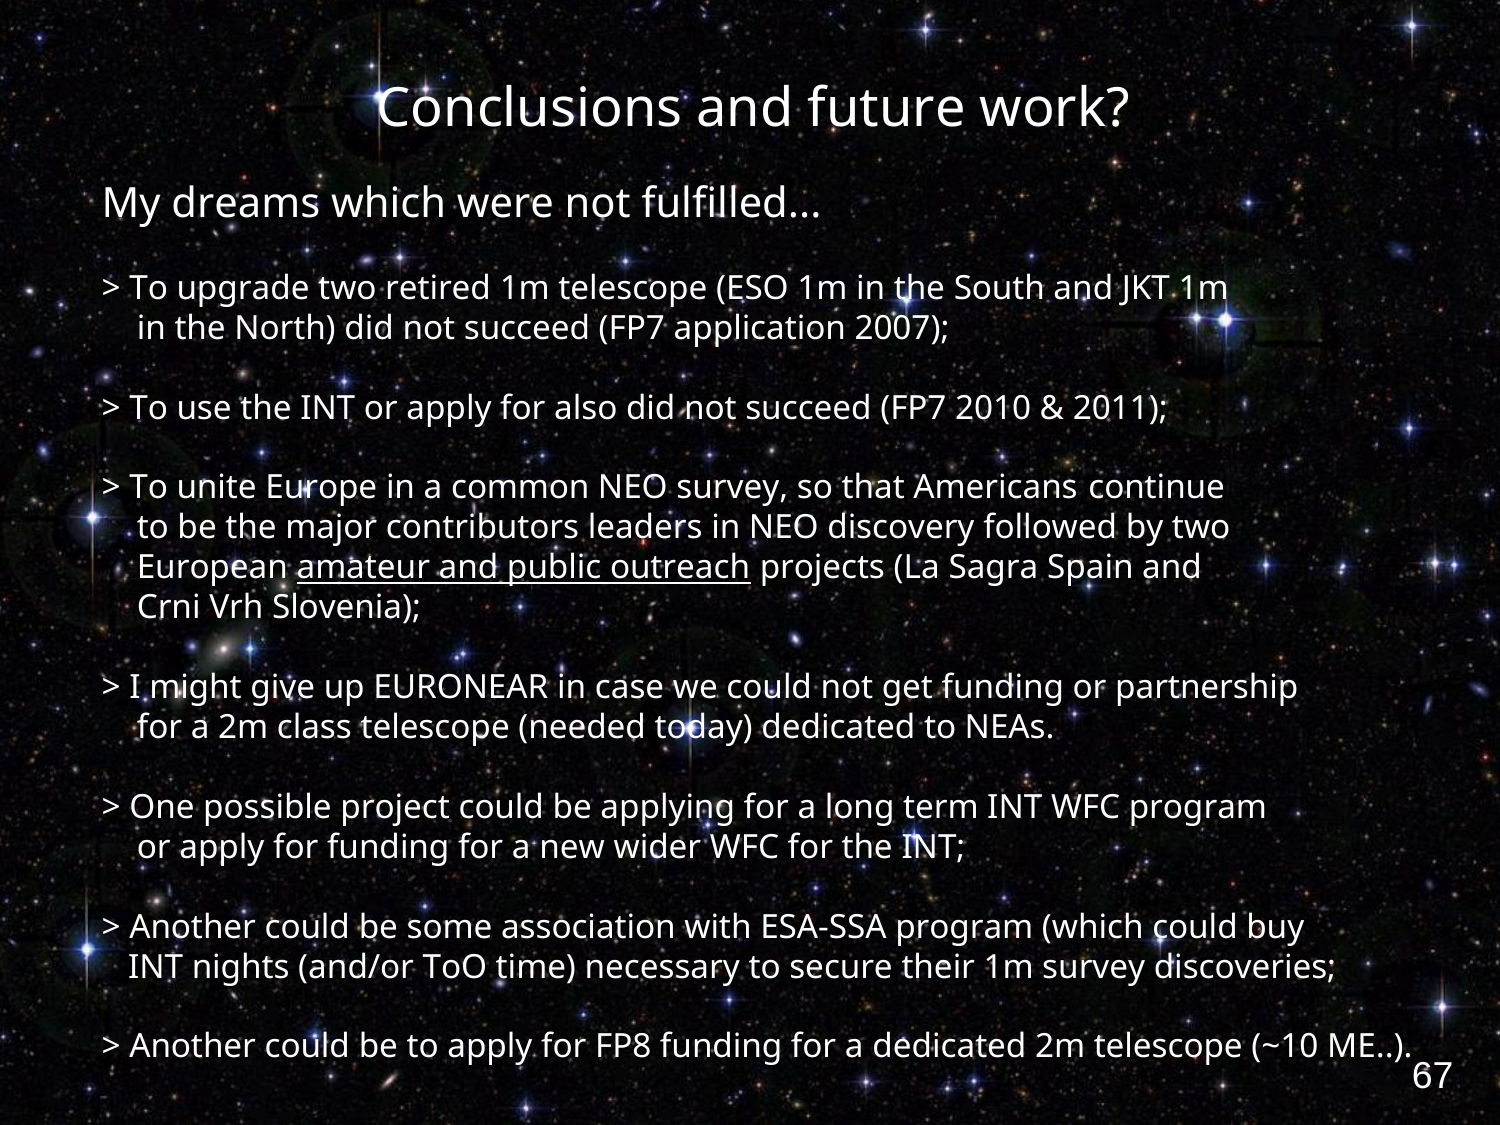

Conclusions and future work?
My dreams which were not fulfilled...
> To upgrade two retired 1m telescope (ESO 1m in the South and JKT 1m
 in the North) did not succeed (FP7 application 2007);
> To use the INT or apply for also did not succeed (FP7 2010 & 2011);
> To unite Europe in a common NEO survey, so that Americans continue
 to be the major contributors leaders in NEO discovery followed by two
 European amateur and public outreach projects (La Sagra Spain and
 Crni Vrh Slovenia);
> I might give up EURONEAR in case we could not get funding or partnership
 for a 2m class telescope (needed today) dedicated to NEAs.
> One possible project could be applying for a long term INT WFC program
 or apply for funding for a new wider WFC for the INT;
> Another could be some association with ESA-SSA program (which could buy
 INT nights (and/or ToO time) necessary to secure their 1m survey discoveries;
> Another could be to apply for FP8 funding for a dedicated 2m telescope (~10 ME..).
67